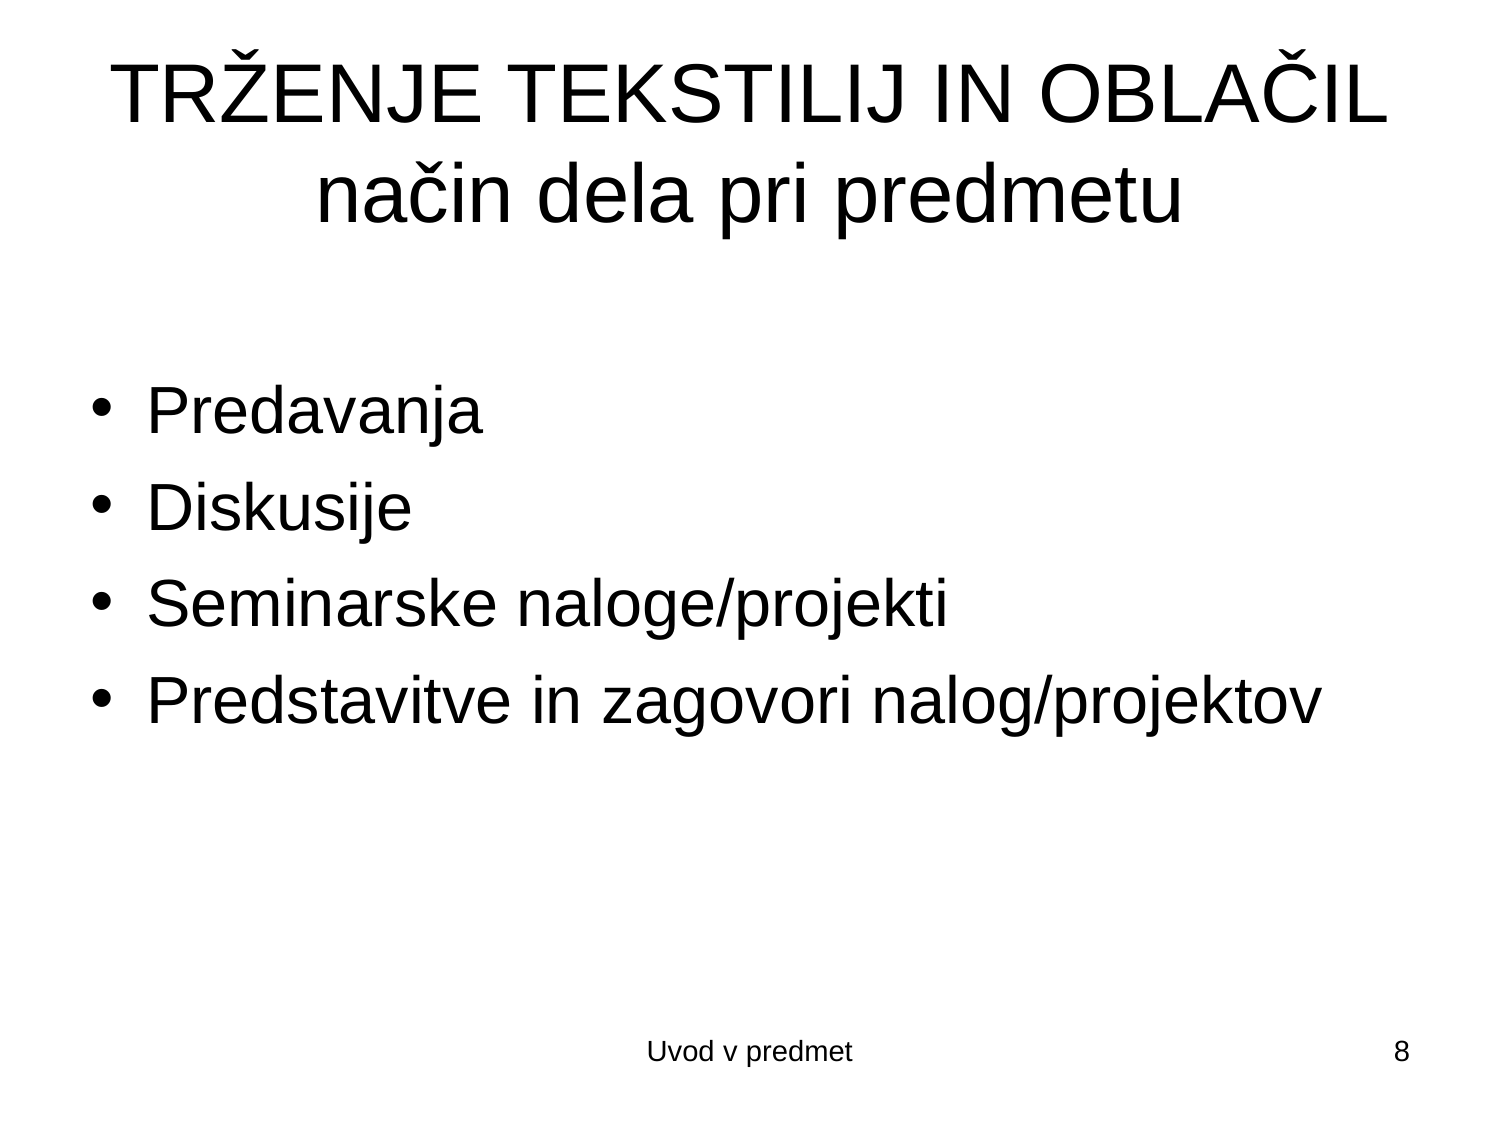

# TRŽENJE TEKSTILIJ IN OBLAČIL način dela pri predmetu
Predavanja
Diskusije
Seminarske naloge/projekti
Predstavitve in zagovori nalog/projektov
Uvod v predmet